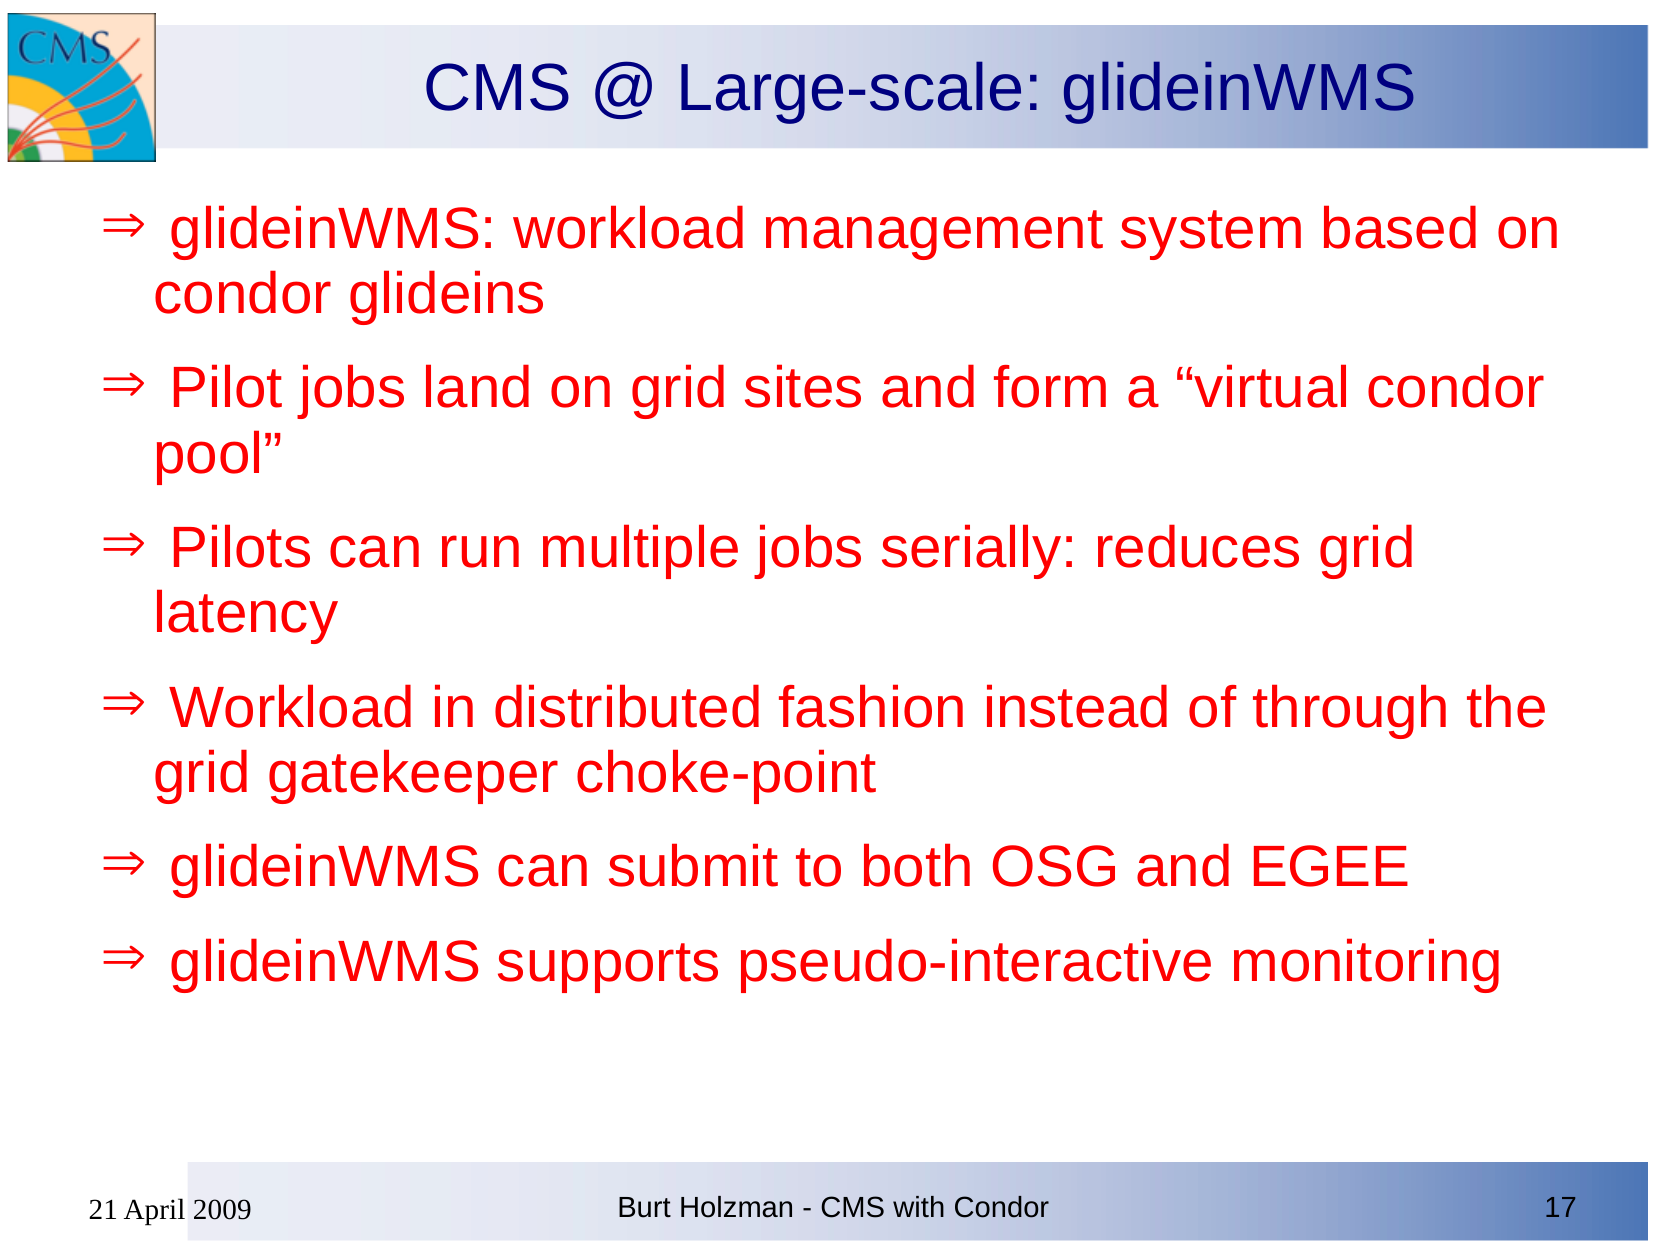

# CMS @ Large-scale: glideinWMS
 glideinWMS: workload management system based on condor glideins
 Pilot jobs land on grid sites and form a “virtual condor pool”
 Pilots can run multiple jobs serially: reduces grid latency
 Workload in distributed fashion instead of through the grid gatekeeper choke-point
 glideinWMS can submit to both OSG and EGEE
 glideinWMS supports pseudo-interactive monitoring
Burt Holzman - CMS with Condor
17
21 April 2009